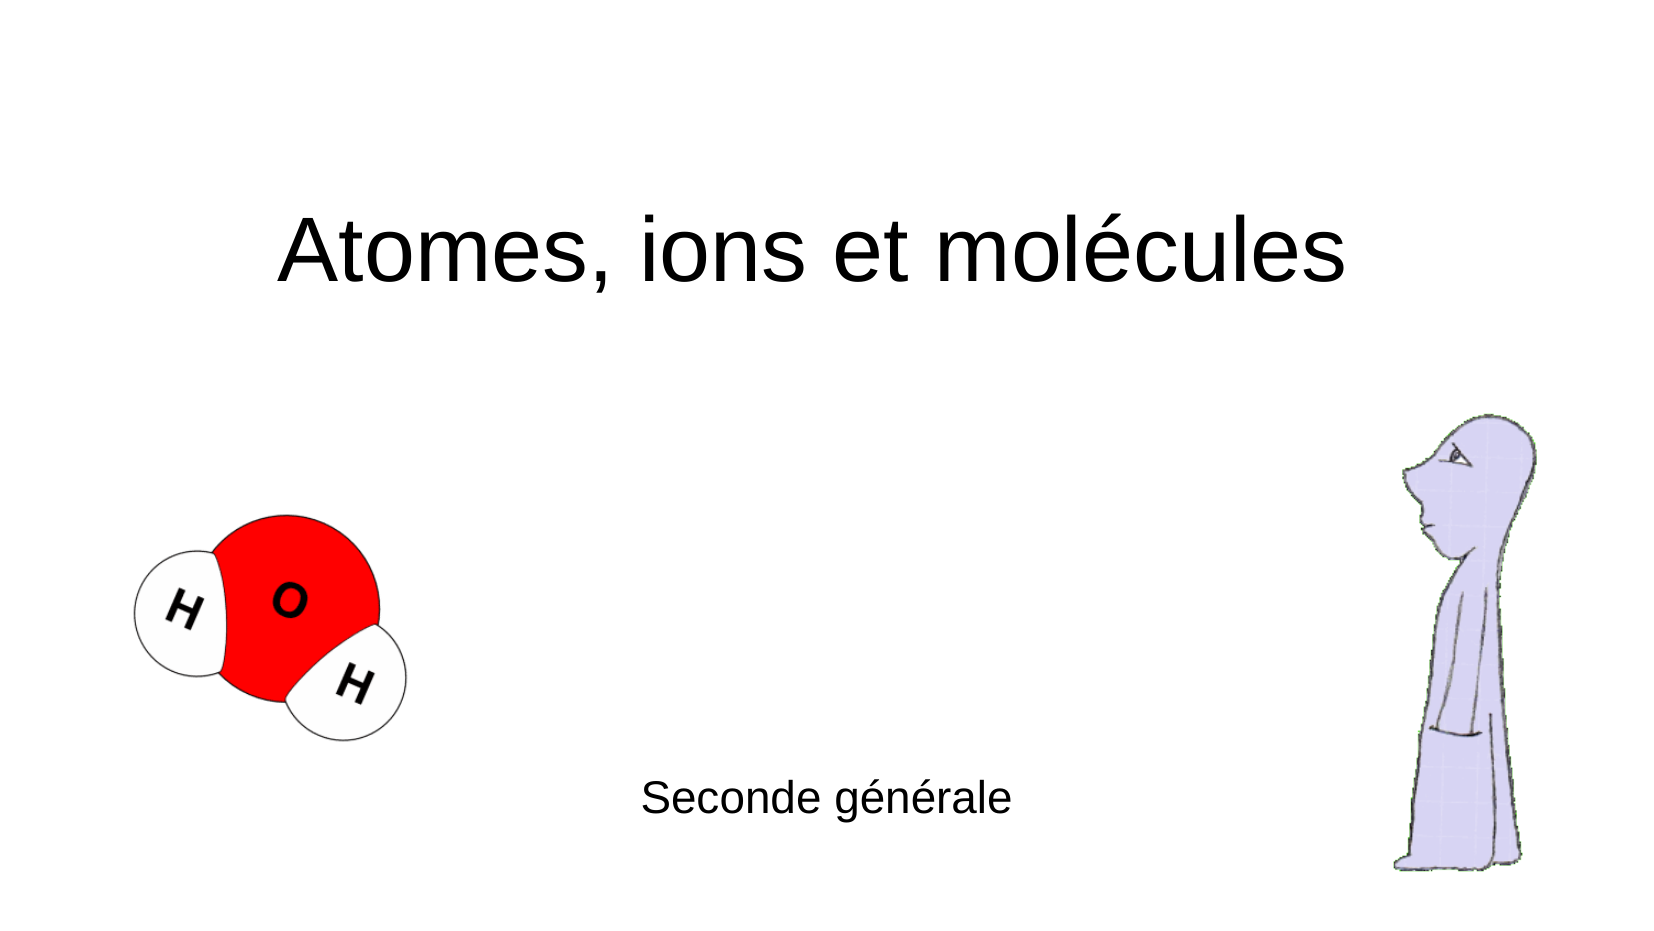

# Atomes, ions et molécules
Seconde générale